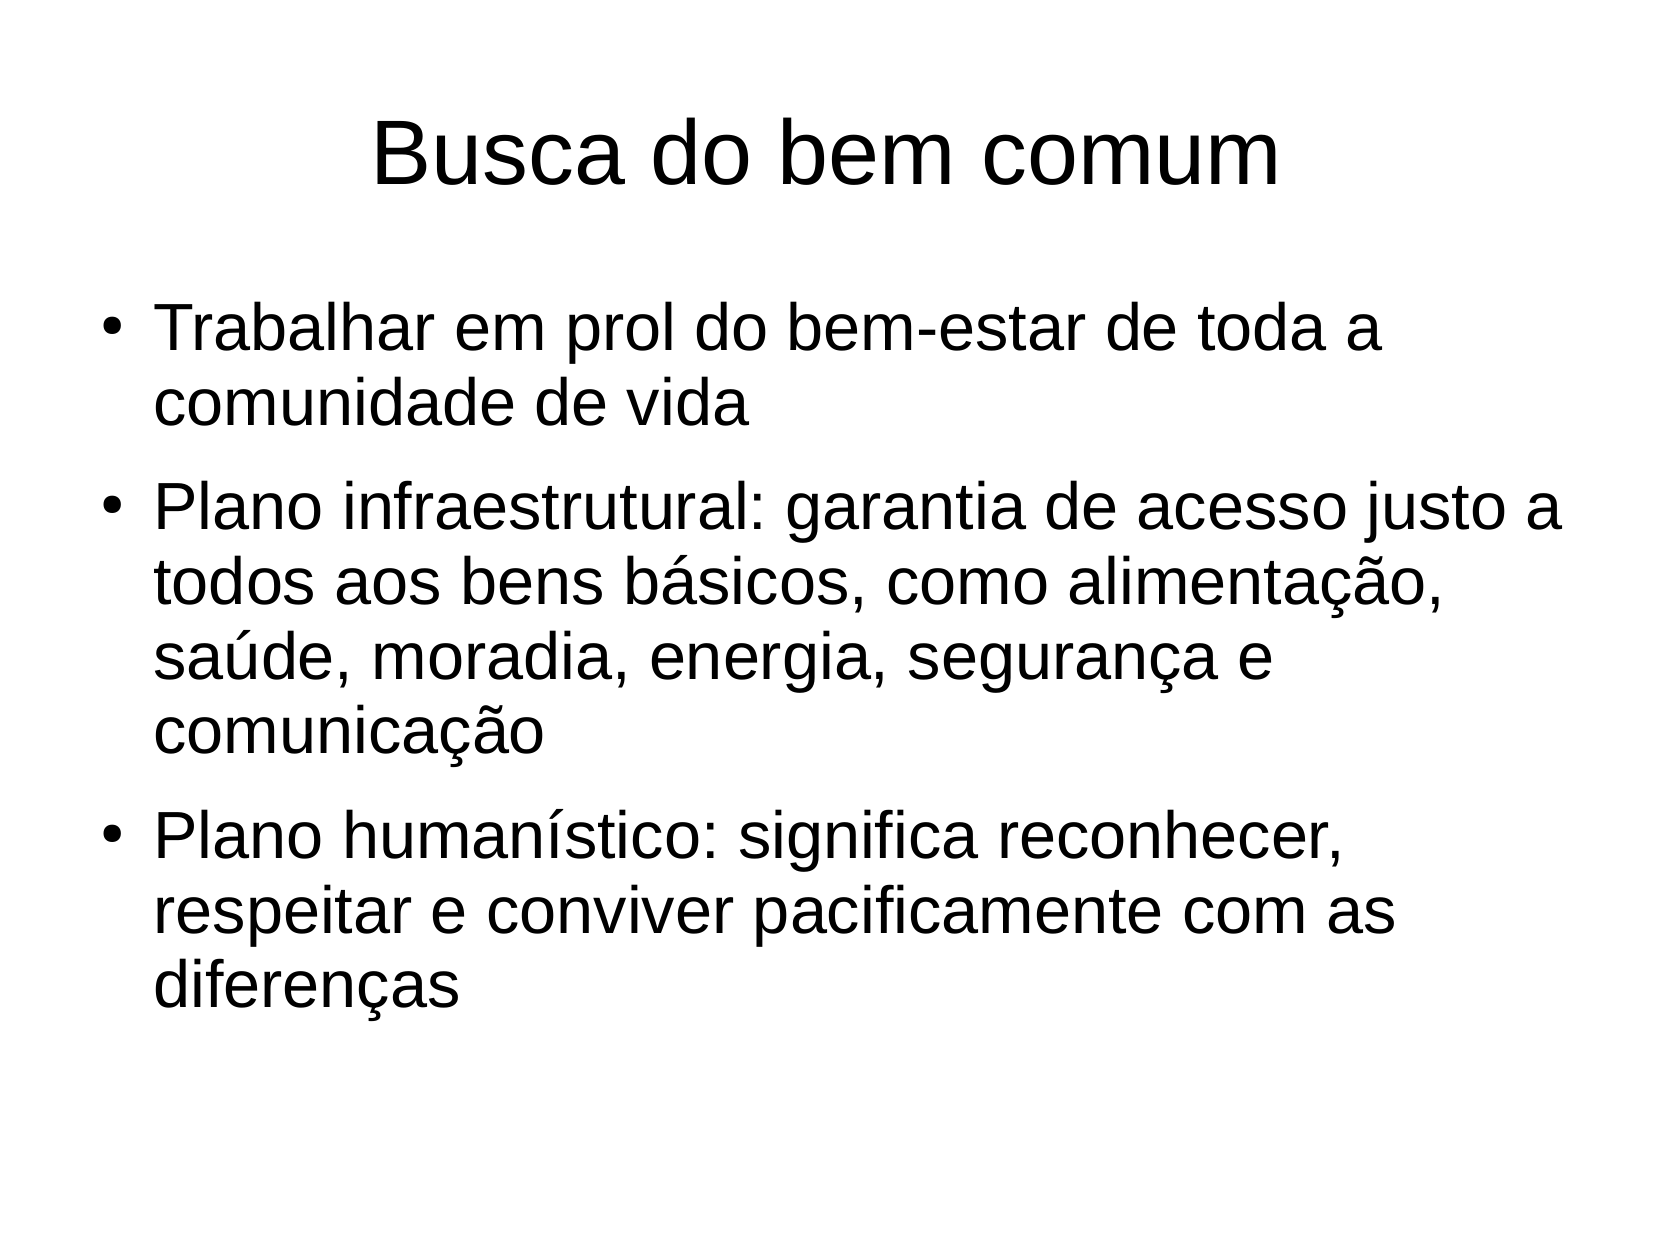

# Busca do bem comum
Trabalhar em prol do bem-estar de toda a comunidade de vida
Plano infraestrutural: garantia de acesso justo a todos aos bens básicos, como alimentação, saúde, moradia, energia, segurança e comunicação
Plano humanístico: significa reconhecer, respeitar e conviver pacificamente com as diferenças